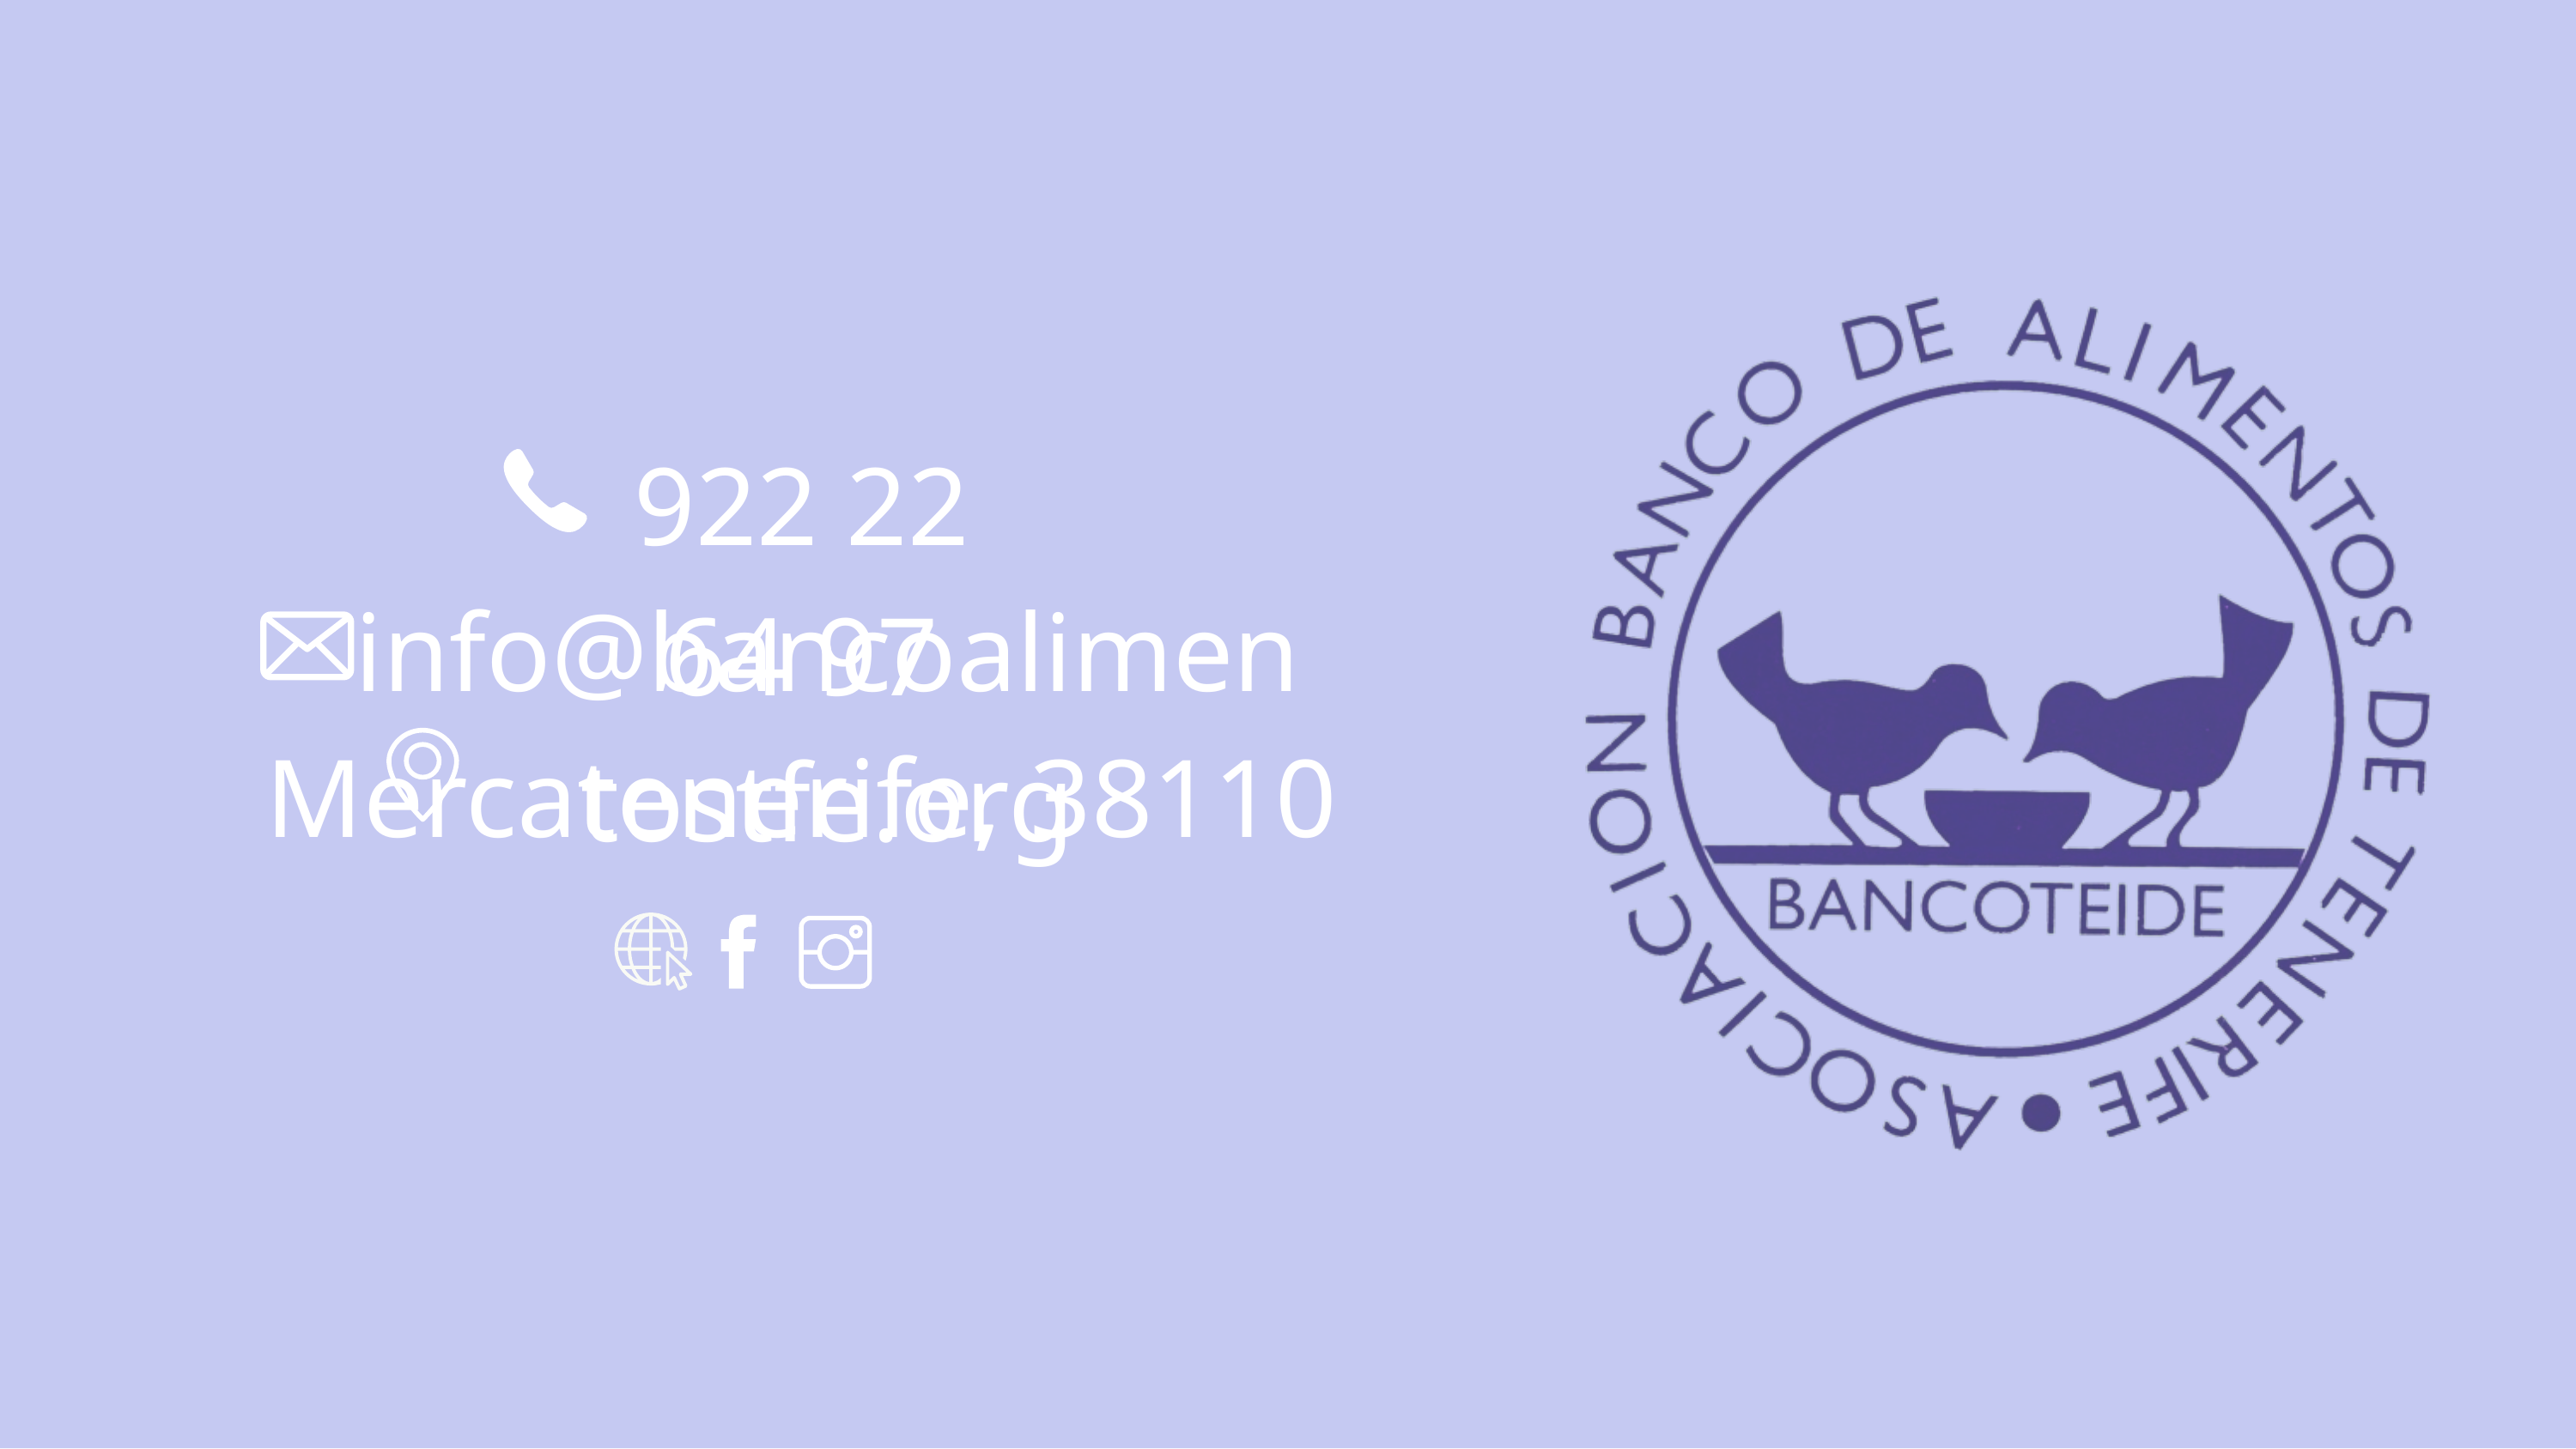

922 22 64 97
info@bancoalimentostfe.org
Mercatenerife, 38110